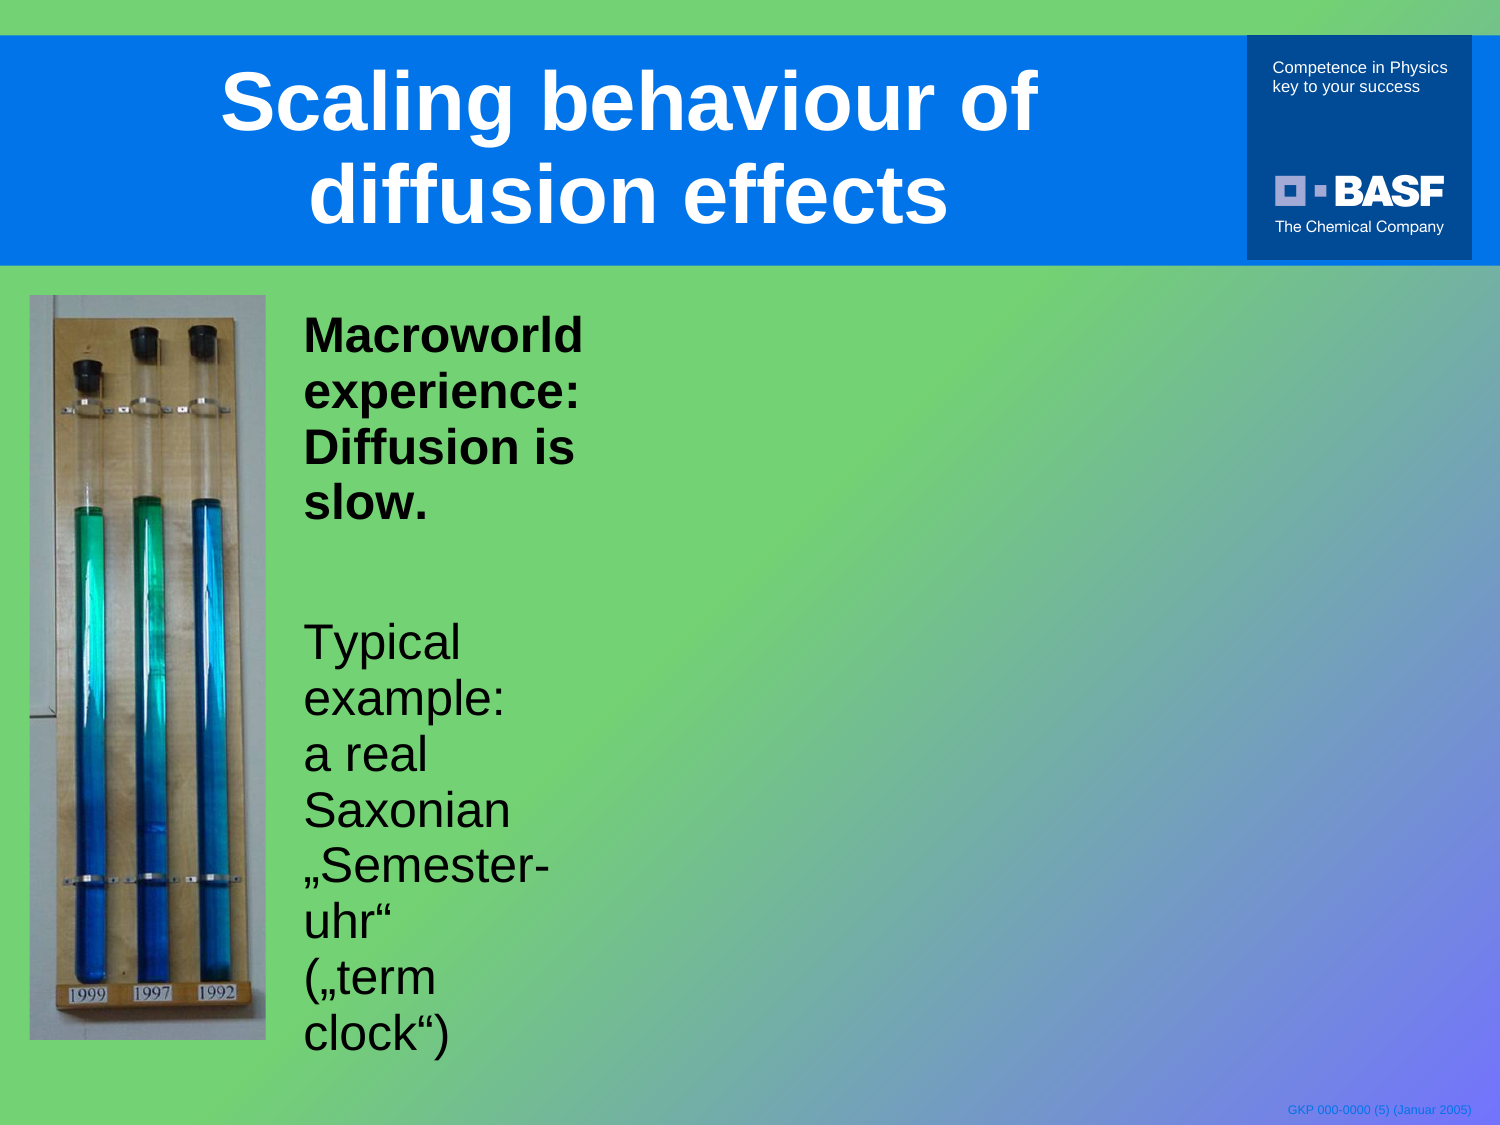

# Scaling behaviour of diffusion effects
Macroworld
experience:
Diffusion is
slow.
Typical
example:
a real
Saxonian
„Semester-
uhr“
(„term
clock“)